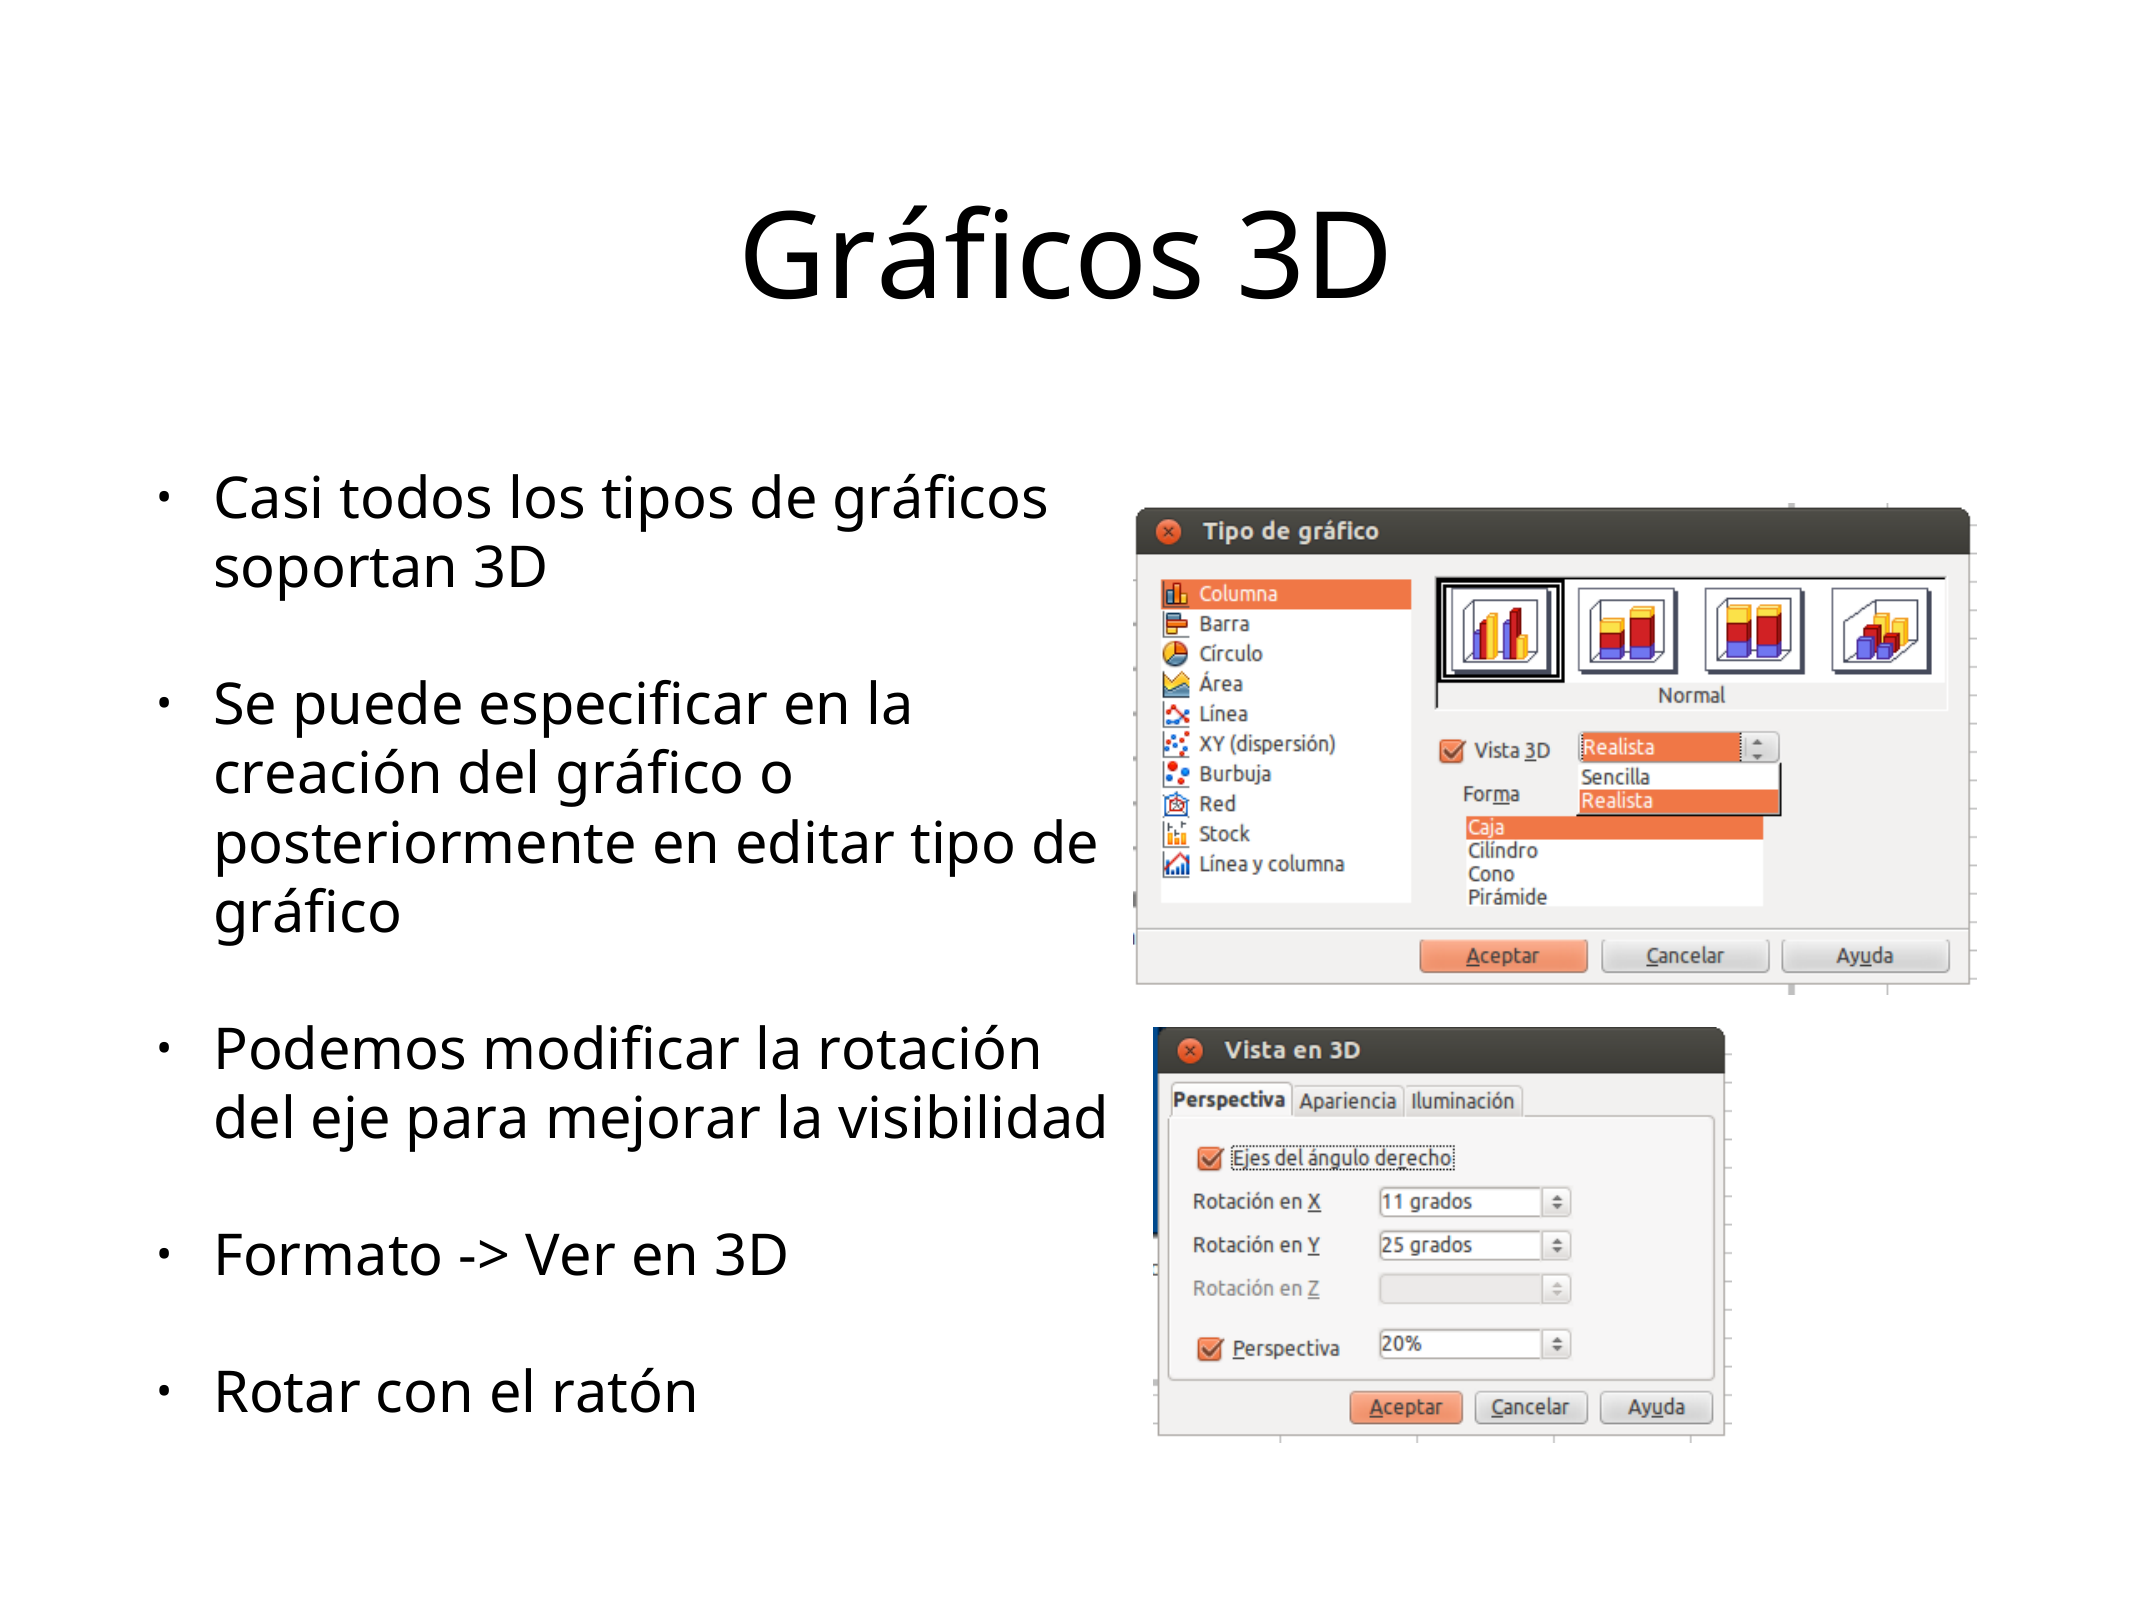

# Gráficos 3D
Casi todos los tipos de gráficos soportan 3D
Se puede especificar en la creación del gráfico o posteriormente en editar tipo de gráfico
Podemos modificar la rotación del eje para mejorar la visibilidad
Formato -> Ver en 3D
Rotar con el ratón